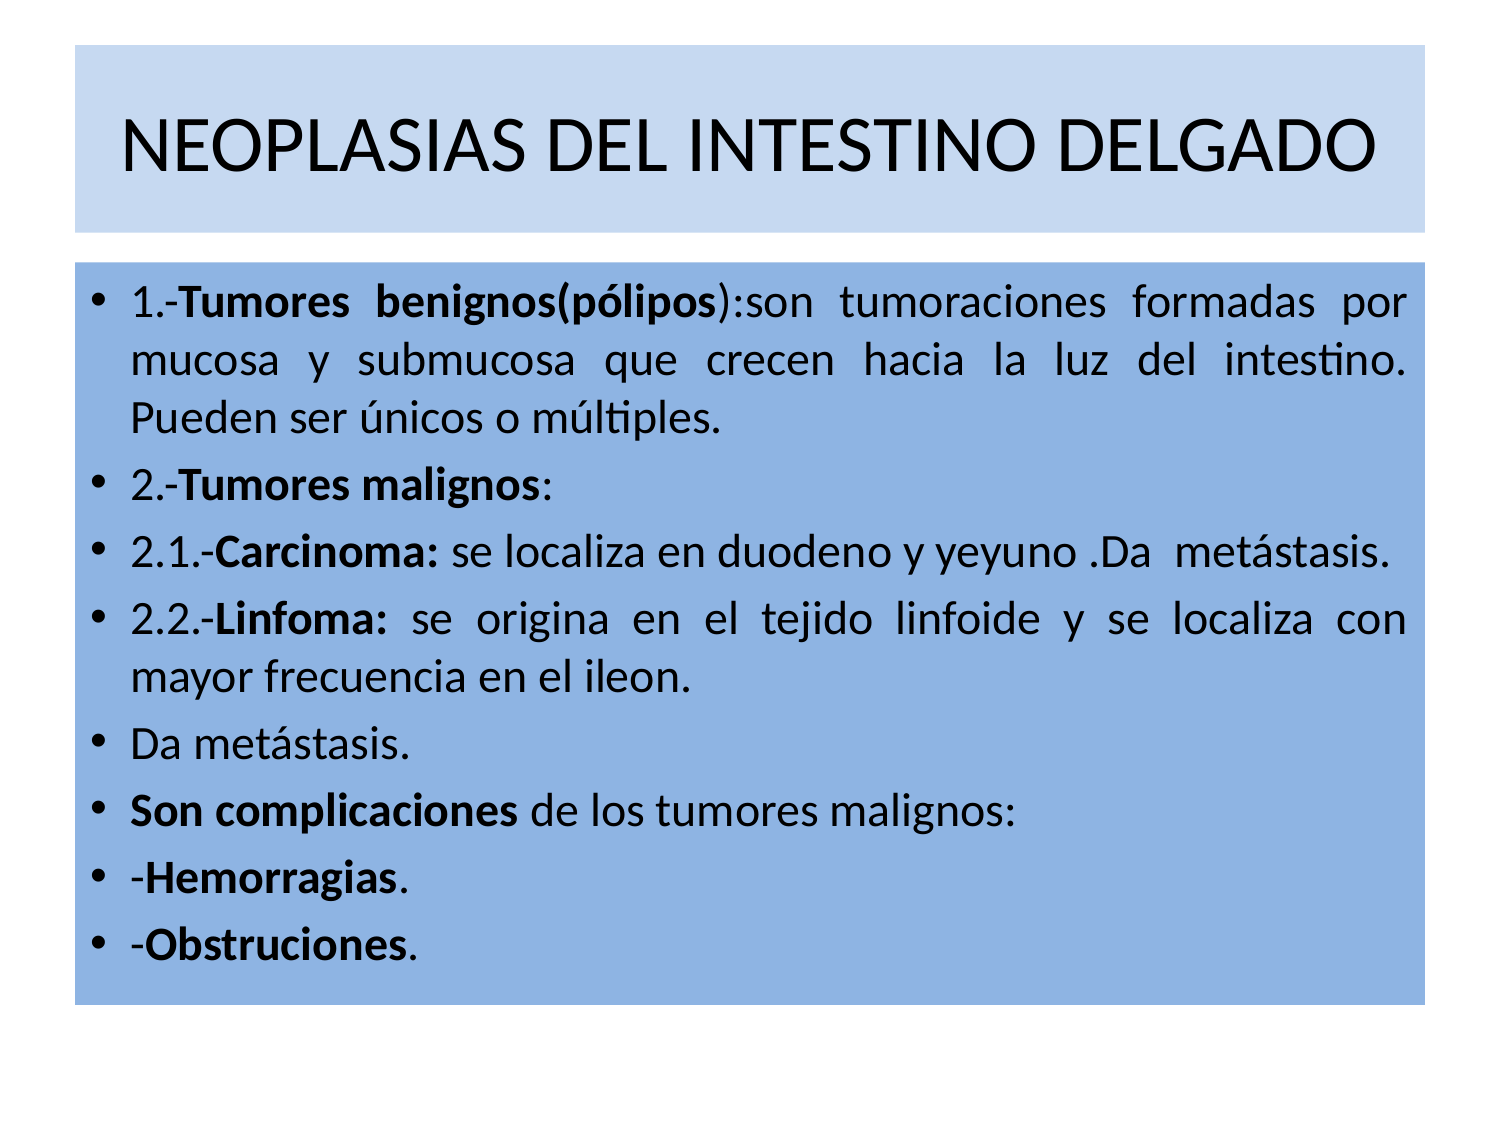

# NEOPLASIAS DEL INTESTINO DELGADO
1.-Tumores benignos(pólipos):son tumoraciones formadas por mucosa y submucosa que crecen hacia la luz del intestino. Pueden ser únicos o múltiples.
2.-Tumores malignos:
2.1.-Carcinoma: se localiza en duodeno y yeyuno .Da metástasis.
2.2.-Linfoma: se origina en el tejido linfoide y se localiza con mayor frecuencia en el ileon.
Da metástasis.
Son complicaciones de los tumores malignos:
-Hemorragias.
-Obstruciones.